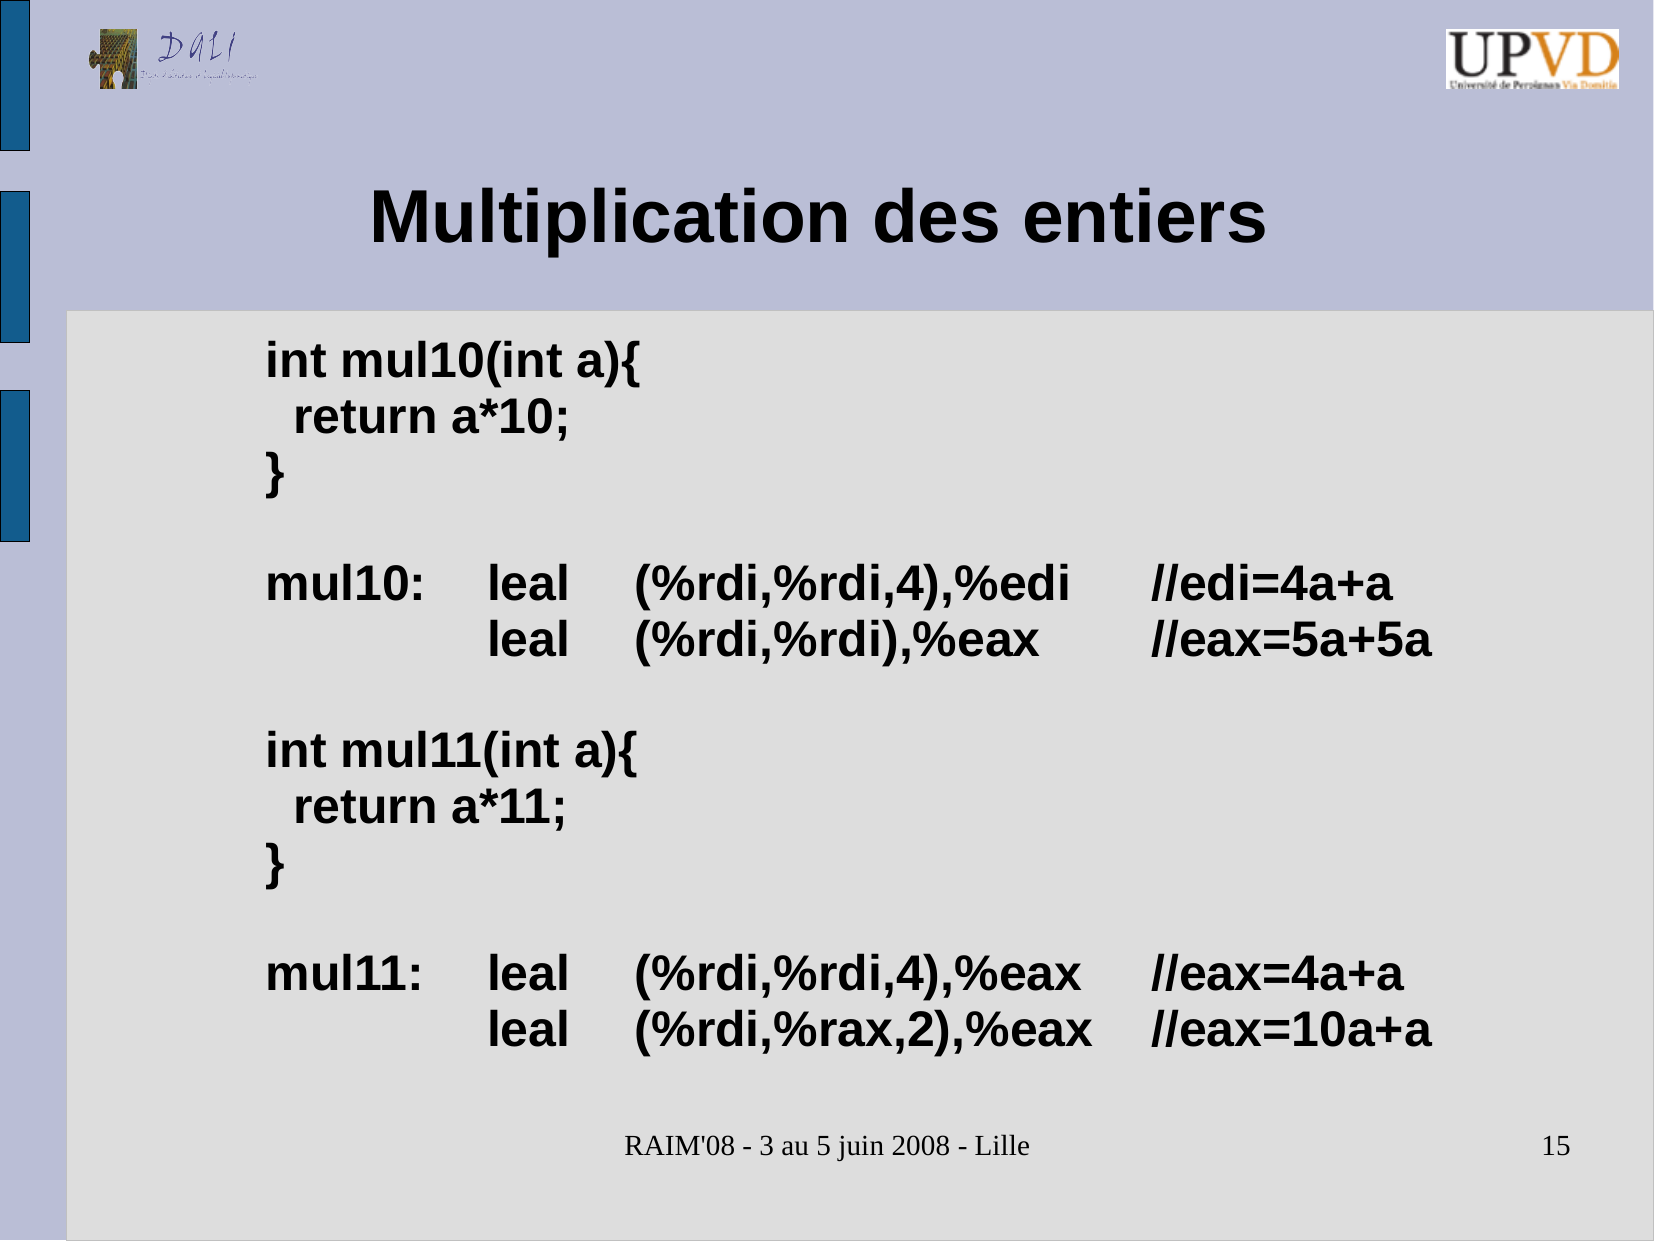

Multiplication des entiers
int mul10(int a){
 return a*10;
}
mul10:	leal	(%rdi,%rdi,4),%edi		//edi=4a+a
			leal	(%rdi,%rdi),%eax		//eax=5a+5a
int mul11(int a){
 return a*11;
}
mul11:	leal	(%rdi,%rdi,4),%eax	//eax=4a+a
			leal	(%rdi,%rax,2),%eax	//eax=10a+a
RAIM'08 - 3 au 5 juin 2008 - Lille
15